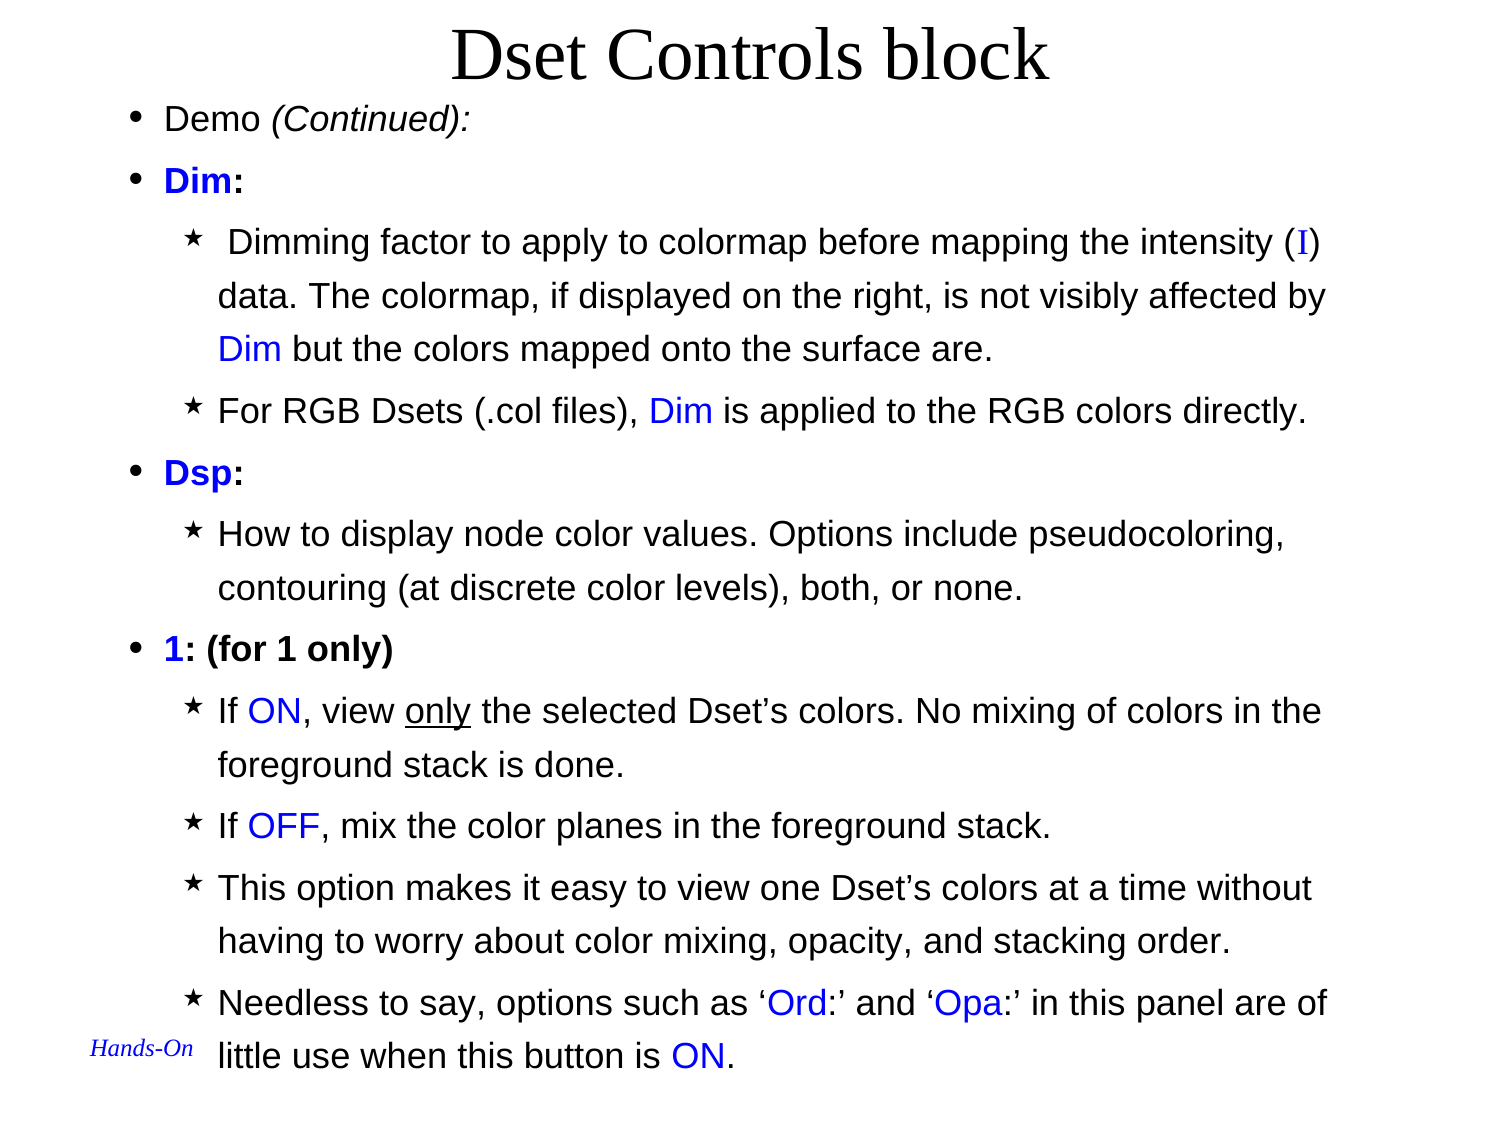

# Dset Controls block
Demo (Continued):
Dim:
 Dimming factor to apply to colormap before mapping the intensity (I) data. The colormap, if displayed on the right, is not visibly affected by Dim but the colors mapped onto the surface are.
For RGB Dsets (.col files), Dim is applied to the RGB colors directly.
Dsp:
How to display node color values. Options include pseudocoloring, contouring (at discrete color levels), both, or none.
1: (for 1 only)
If ON, view only the selected Dset’s colors. No mixing of colors in the foreground stack is done.
If OFF, mix the color planes in the foreground stack.
This option makes it easy to view one Dset’s colors at a time without having to worry about color mixing, opacity, and stacking order.
Needless to say, options such as ‘Ord:’ and ‘Opa:’ in this panel are of little use when this button is ON.
Hands-On